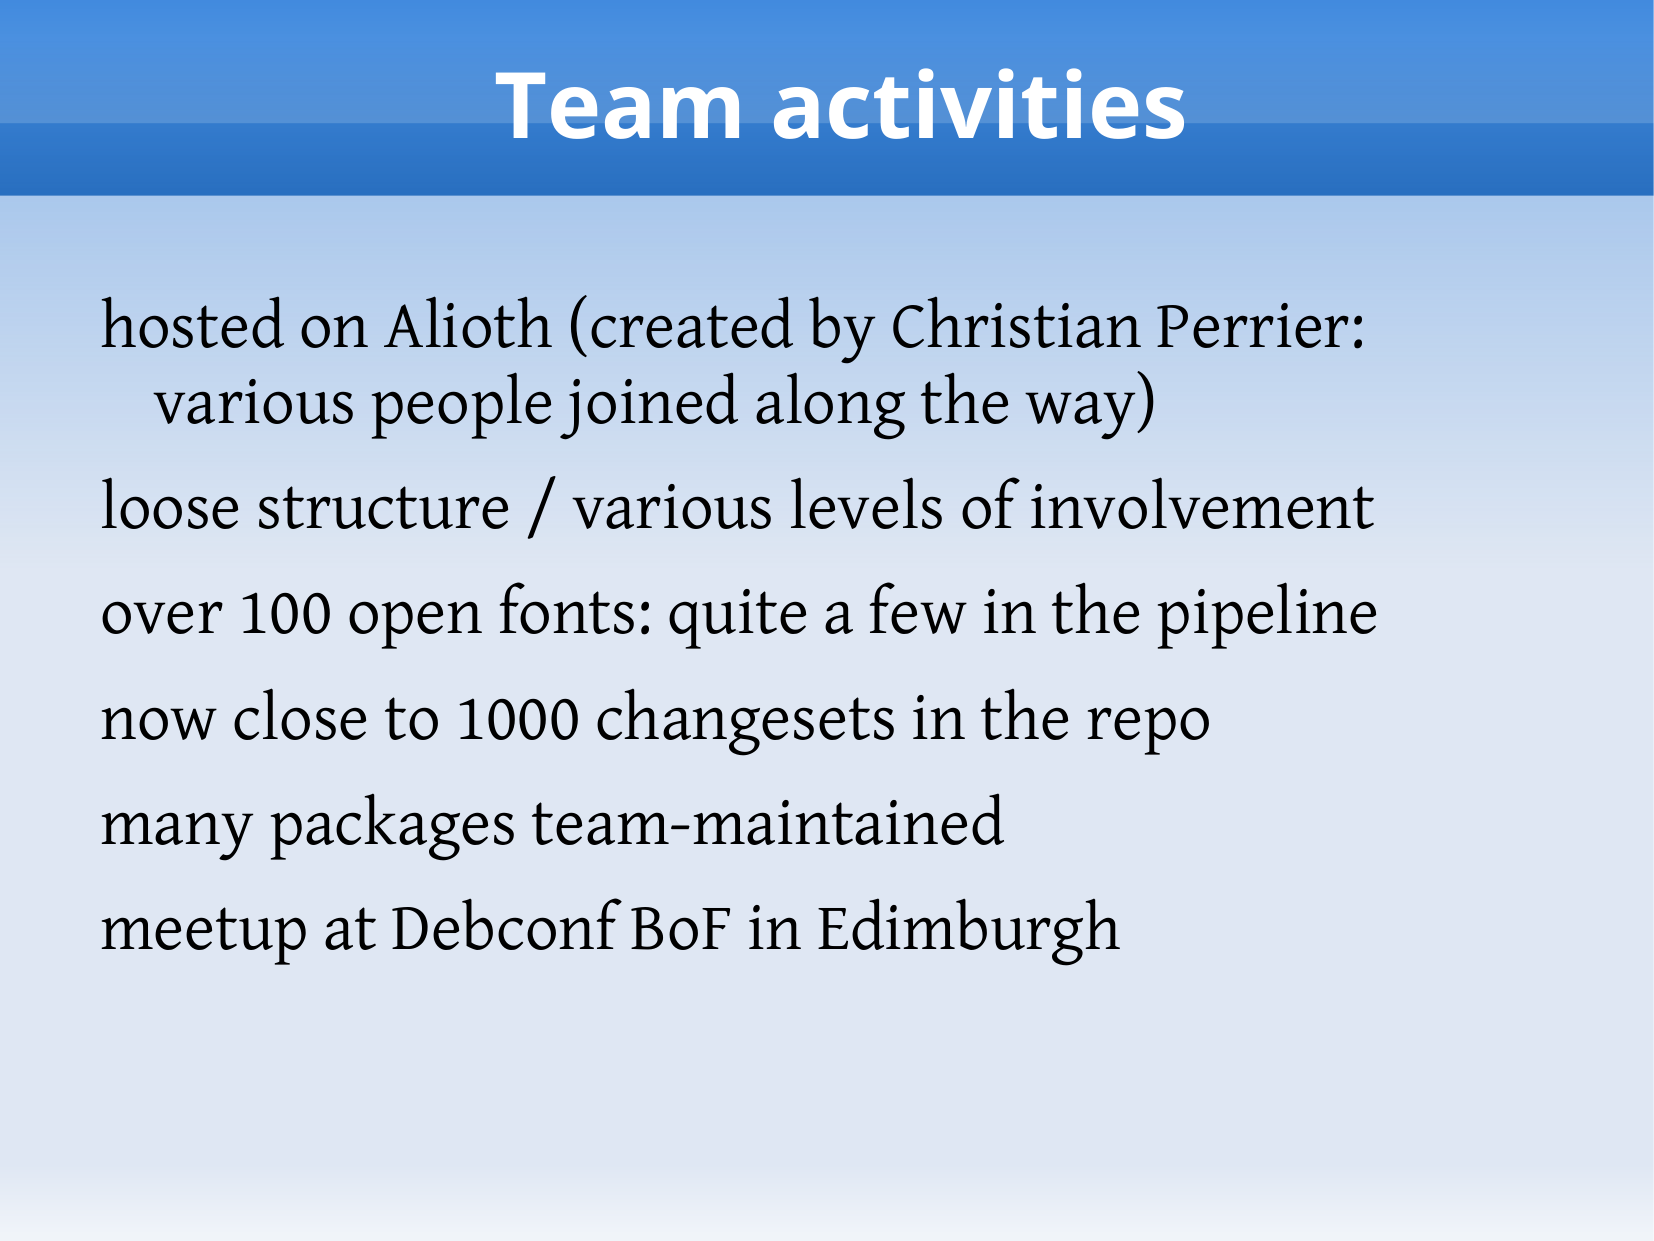

# Team activities
hosted on Alioth (created by Christian Perrier: various people joined along the way)
loose structure / various levels of involvement
over 100 open fonts: quite a few in the pipeline
now close to 1000 changesets in the repo
many packages team-maintained
meetup at Debconf BoF in Edimburgh